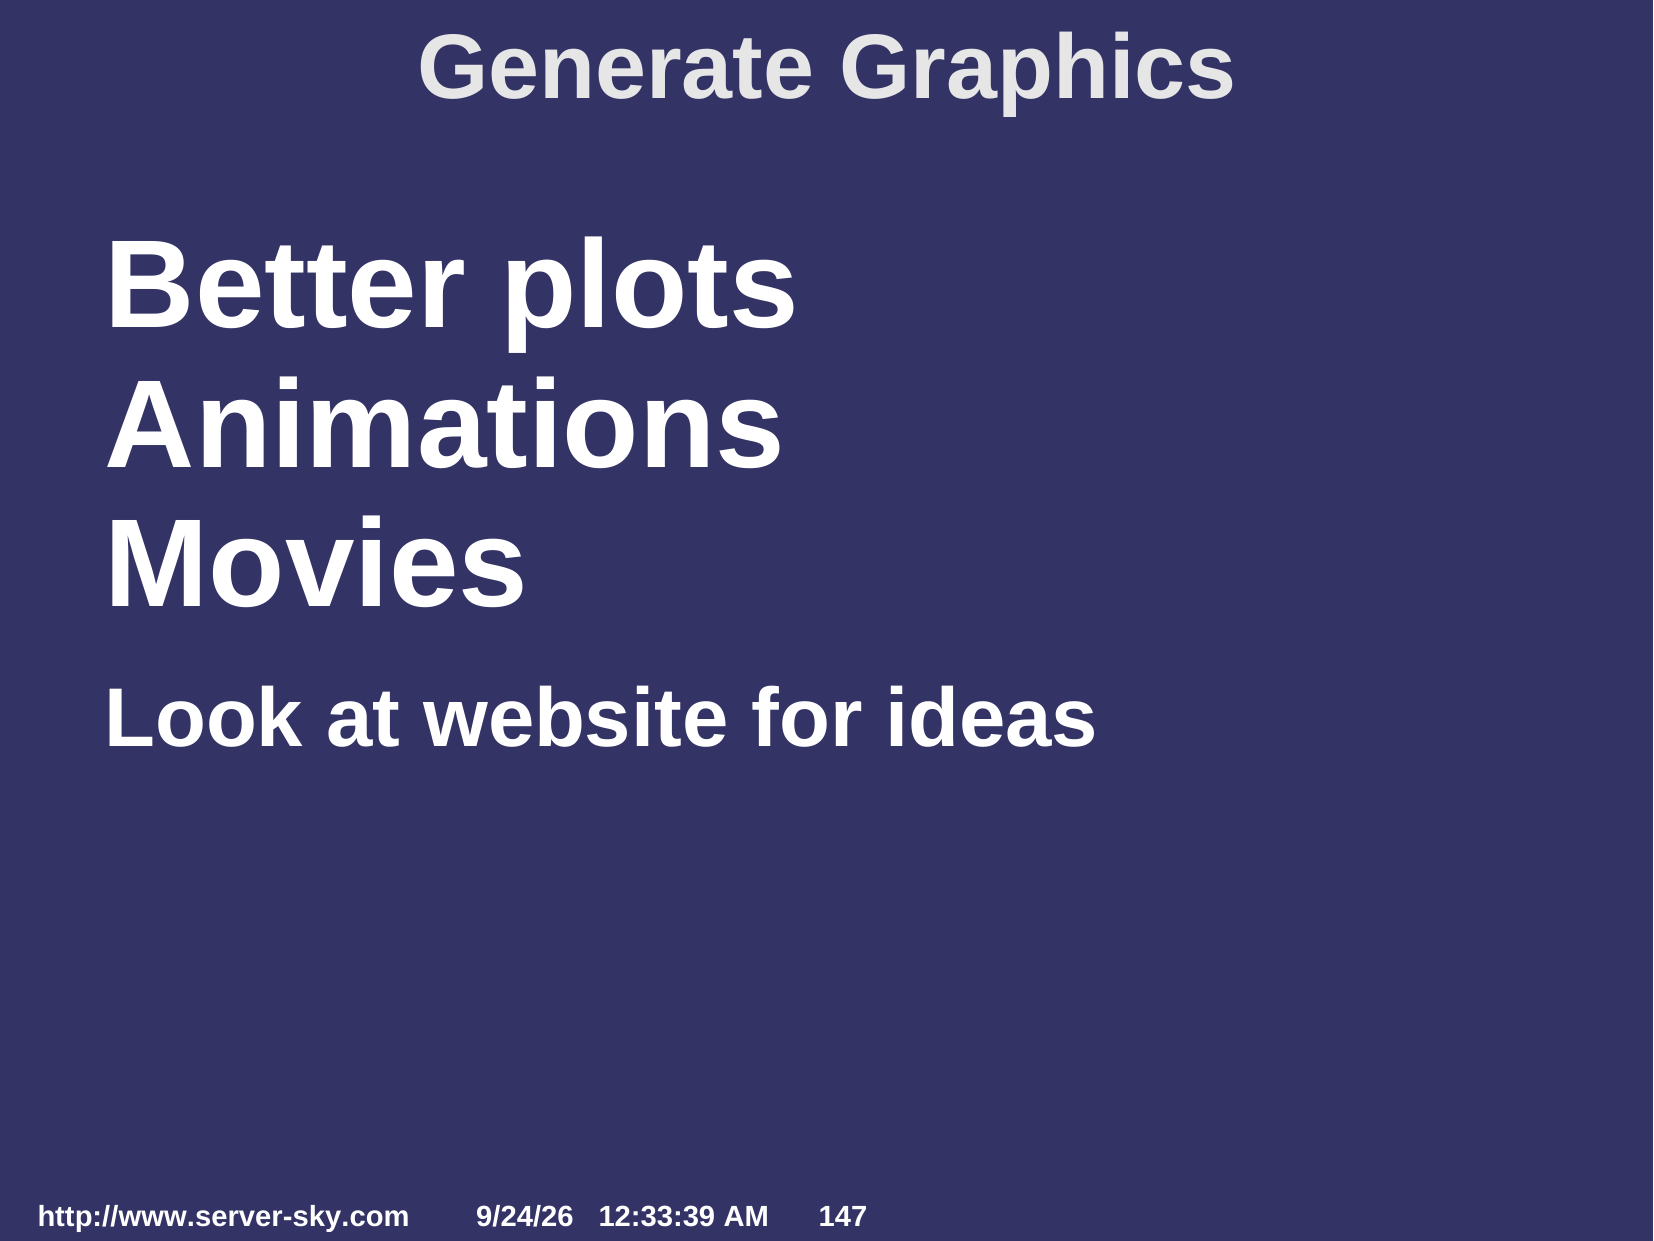

# Generate Graphics
Better plots
Animations
Movies
Look at website for ideas